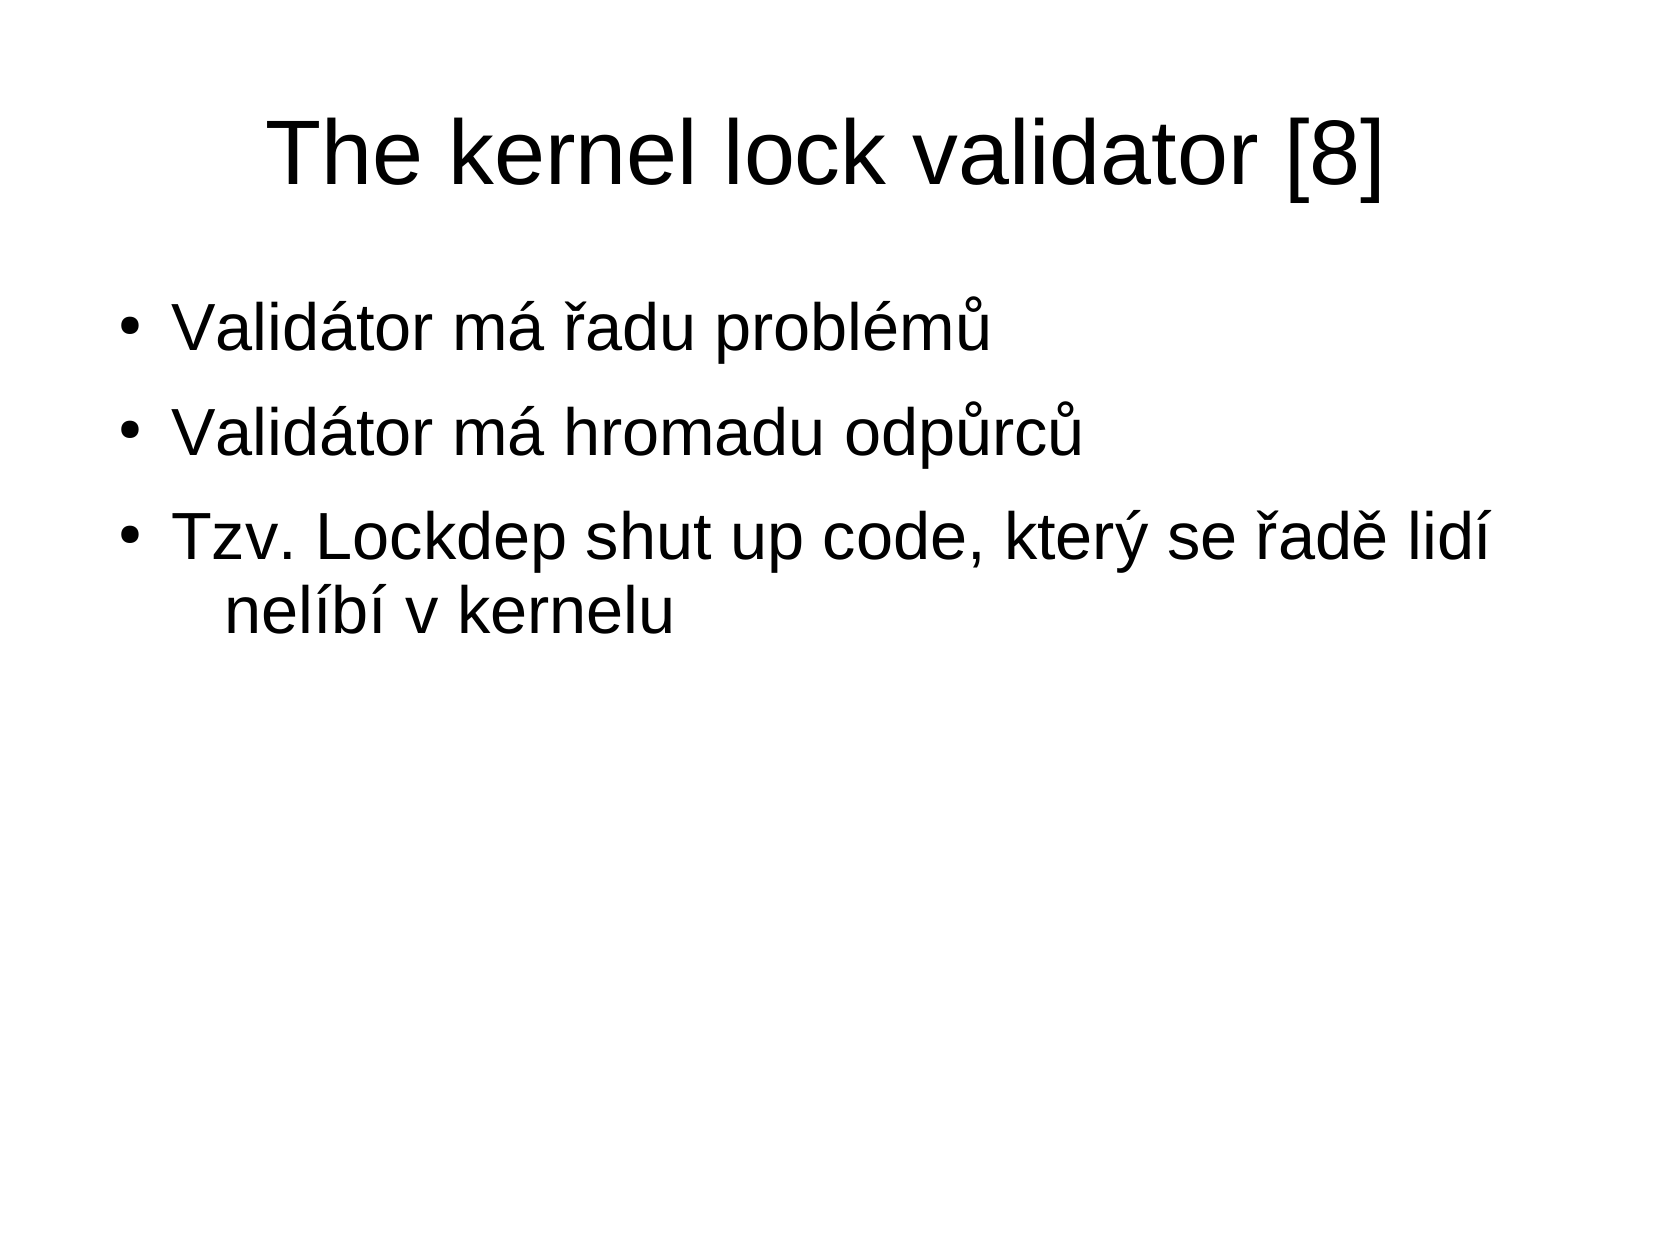

# The kernel lock validator [8]
Validátor má řadu problémů
Validátor má hromadu odpůrců
Tzv. Lockdep shut up code, který se řadě lidí nelíbí v kernelu